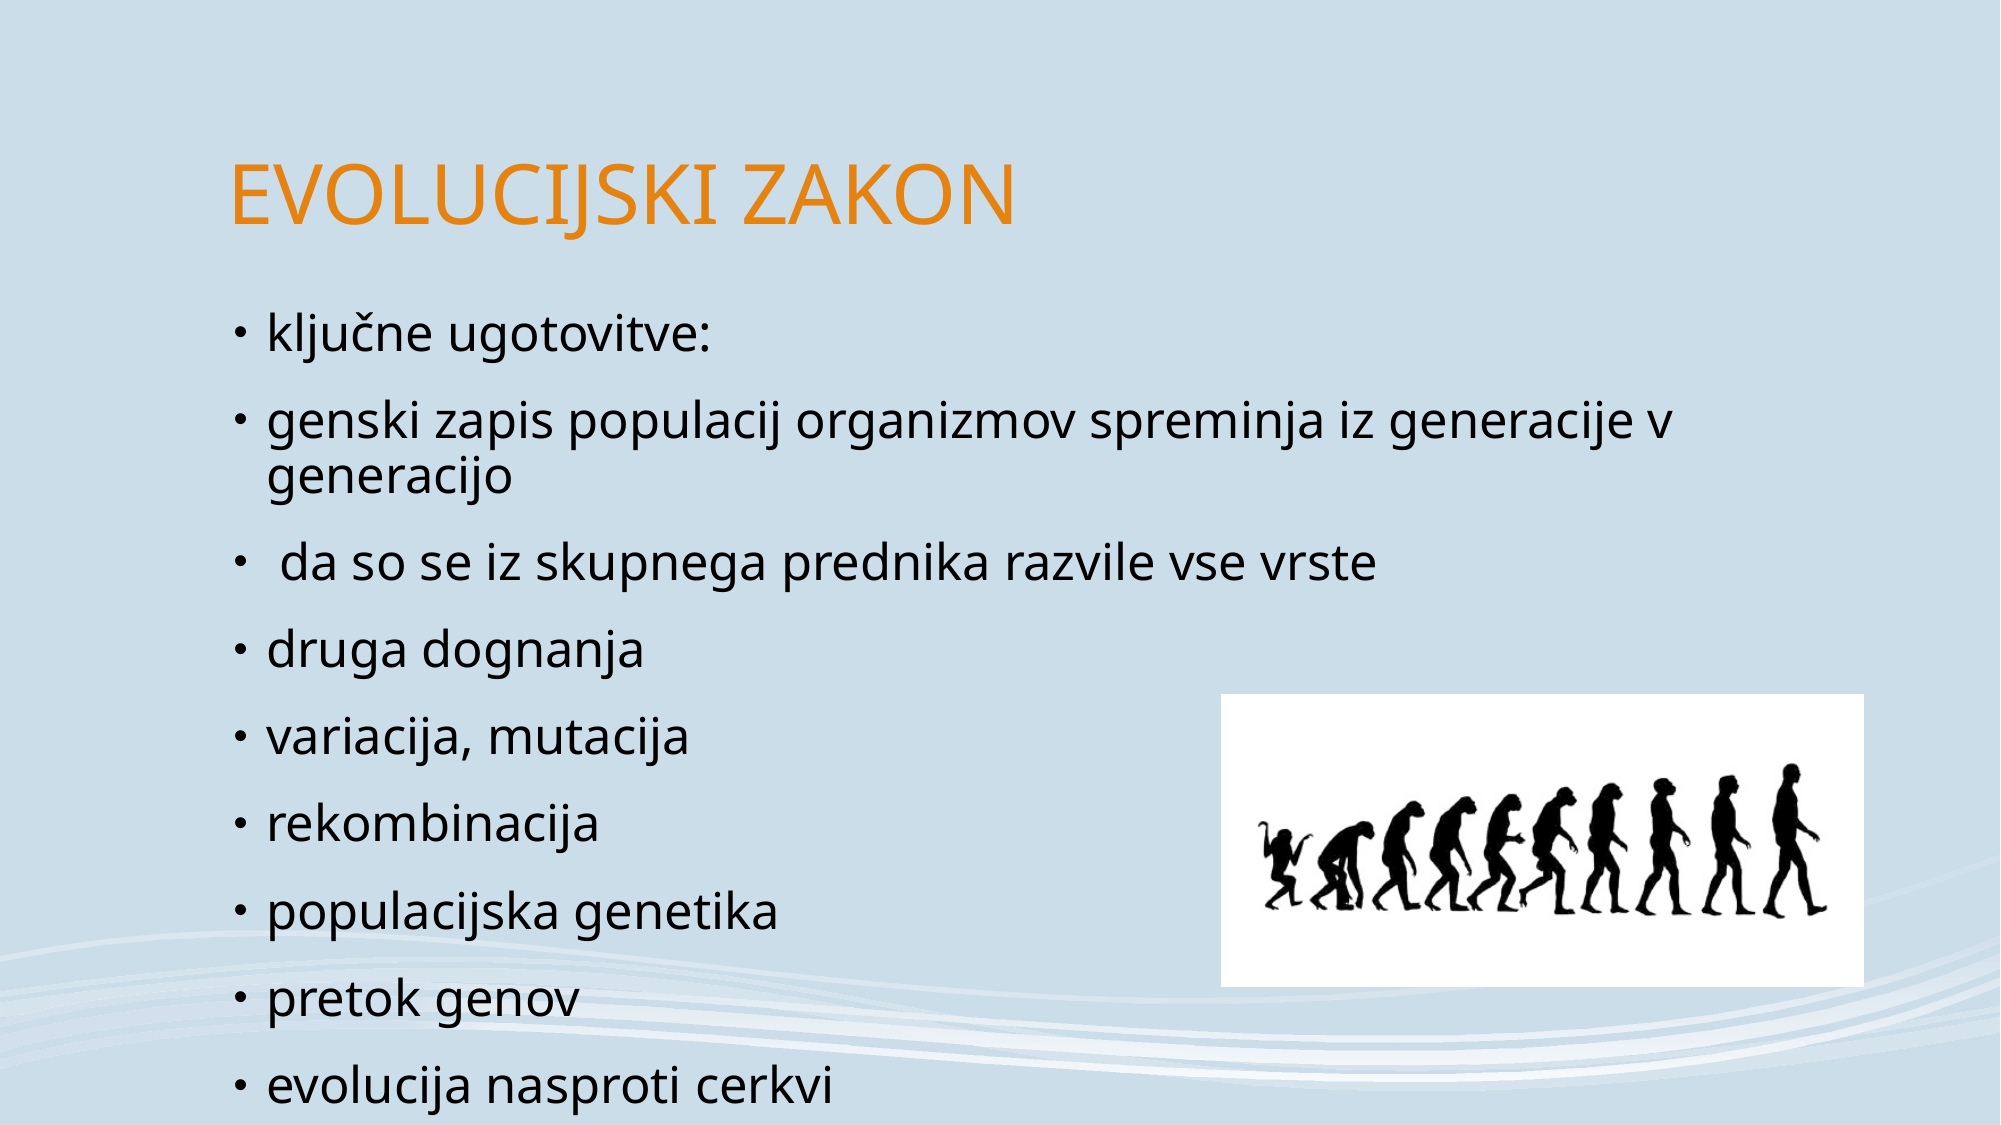

# EVOLUCIJSKI ZAKON
ključne ugotovitve:
genski zapis populacij organizmov spreminja iz generacije v generacijo
 da so se iz skupnega prednika razvile vse vrste
druga dognanja
variacija, mutacija
rekombinacija
populacijska genetika
pretok genov
evolucija nasproti cerkvi